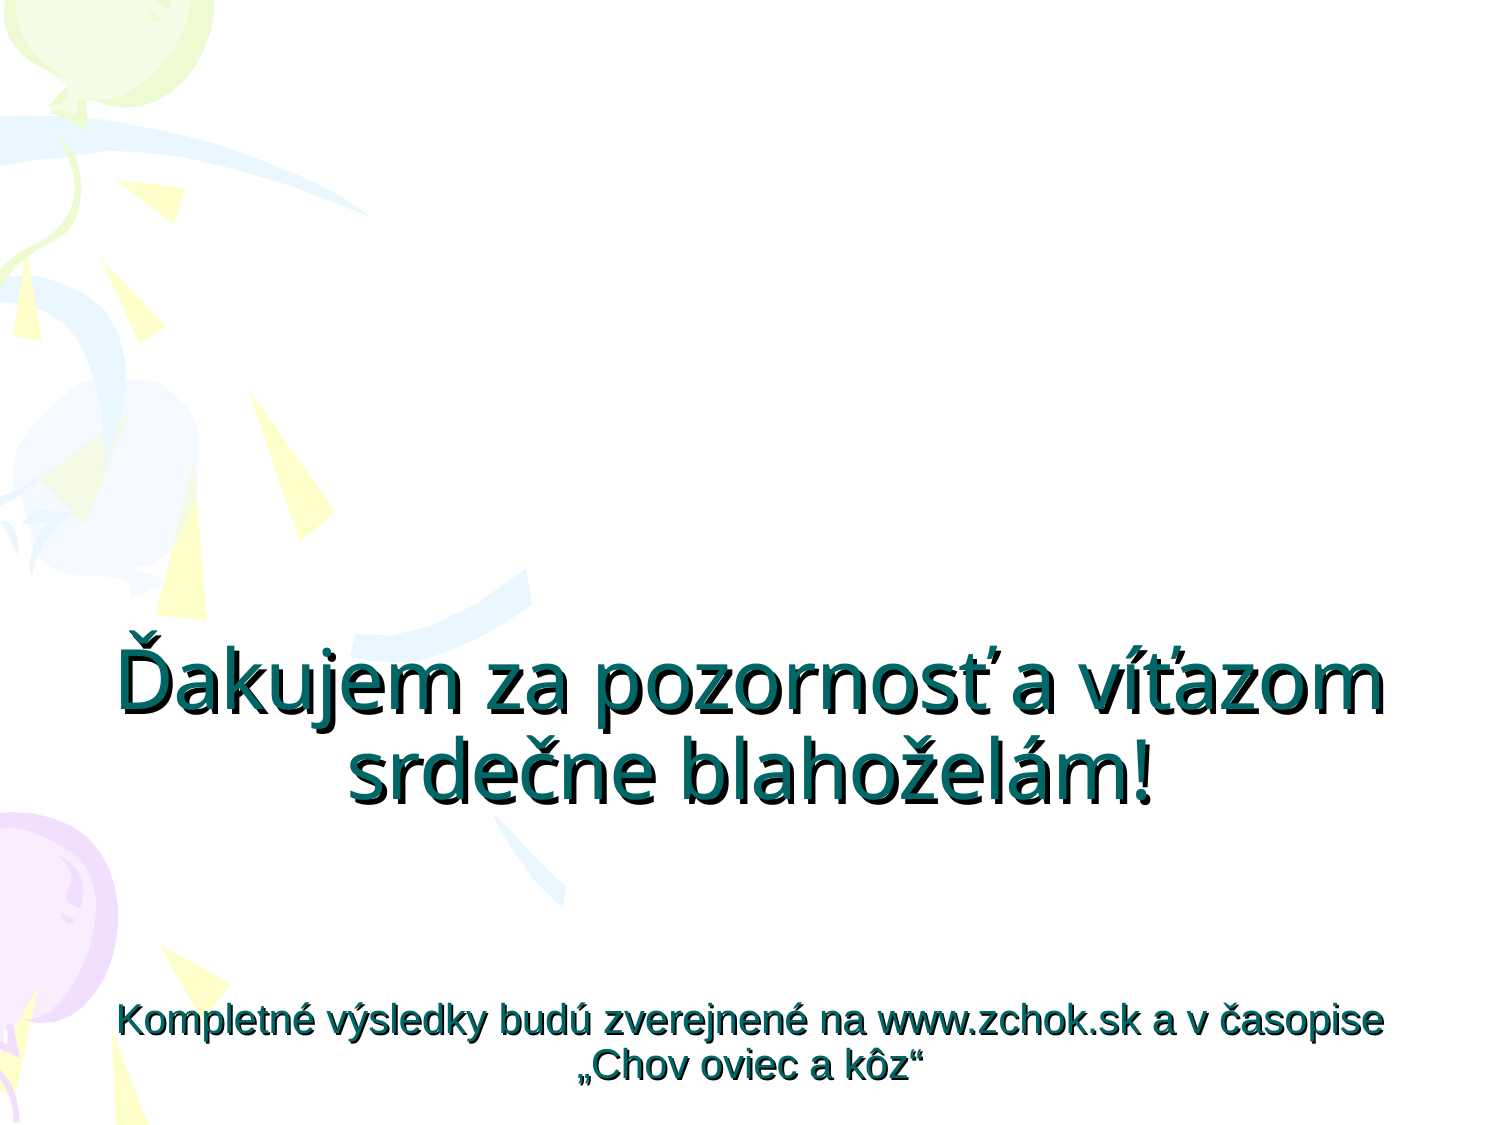

Ďakujem za pozornosť a víťazom srdečne blahoželám!
Kompletné výsledky budú zverejnené na www.zchok.sk a v časopise „Chov oviec a kôz“